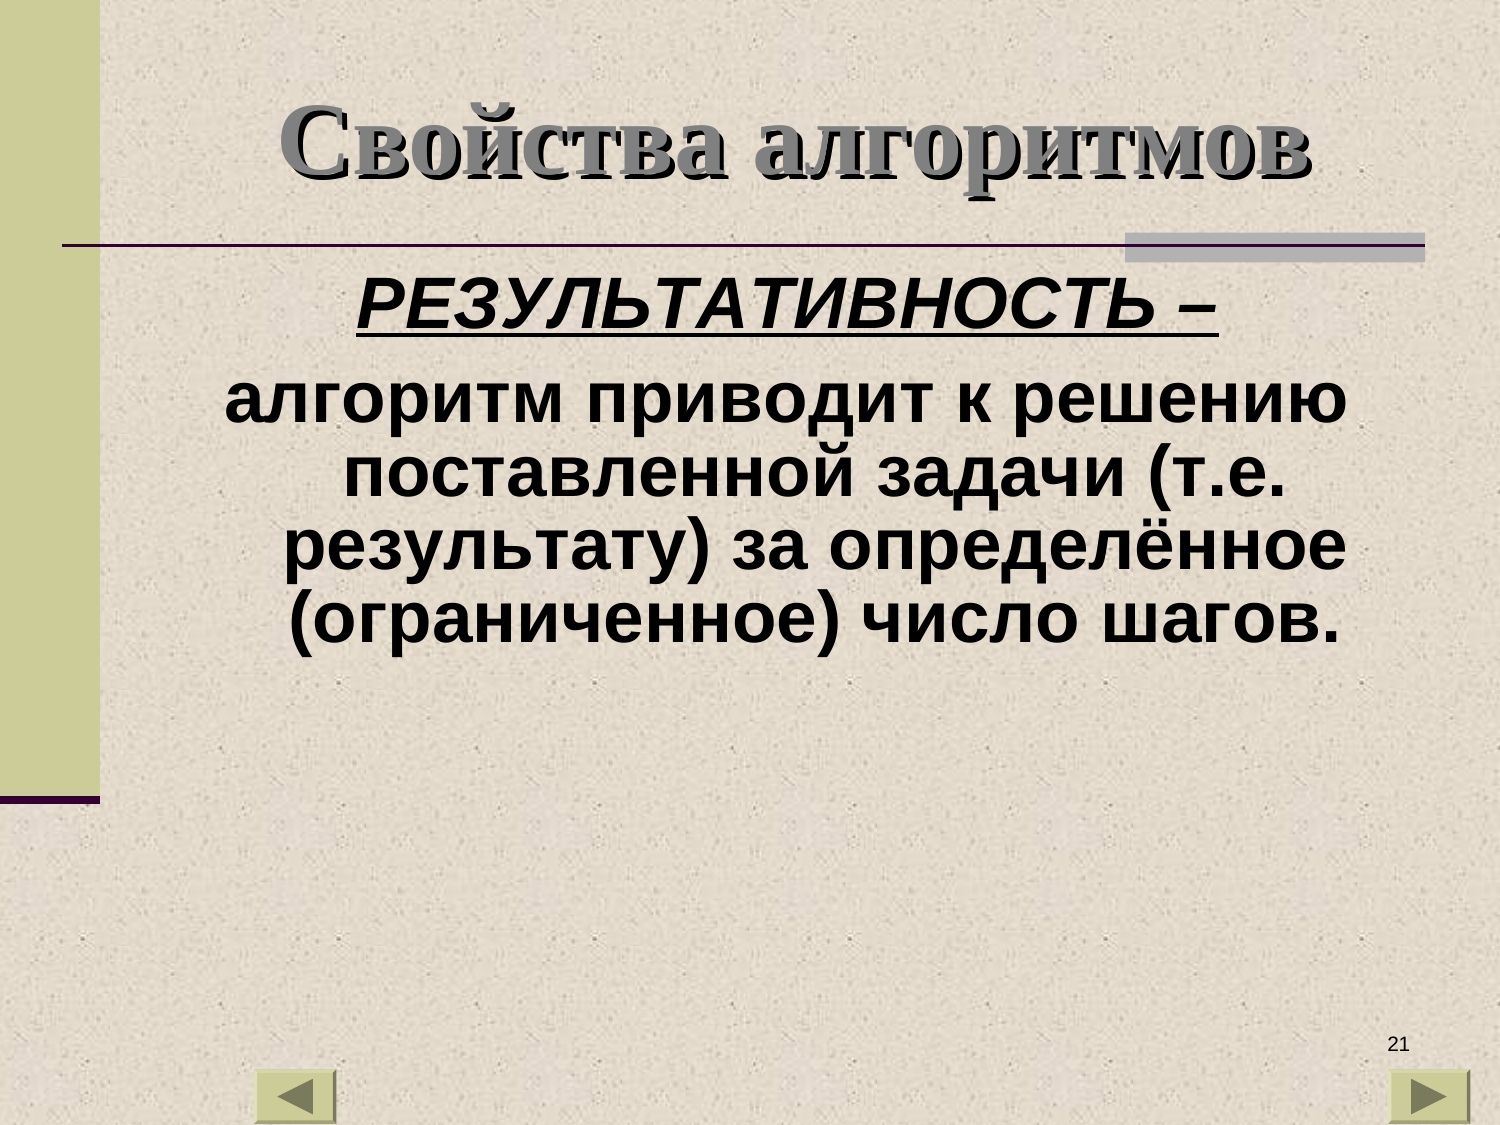

# Свойства алгоритмов
РЕЗУЛЬТАТИВНОСТЬ –
алгоритм приводит к решению поставленной задачи (т.е. результату) за определённое (ограниченное) число шагов.
21